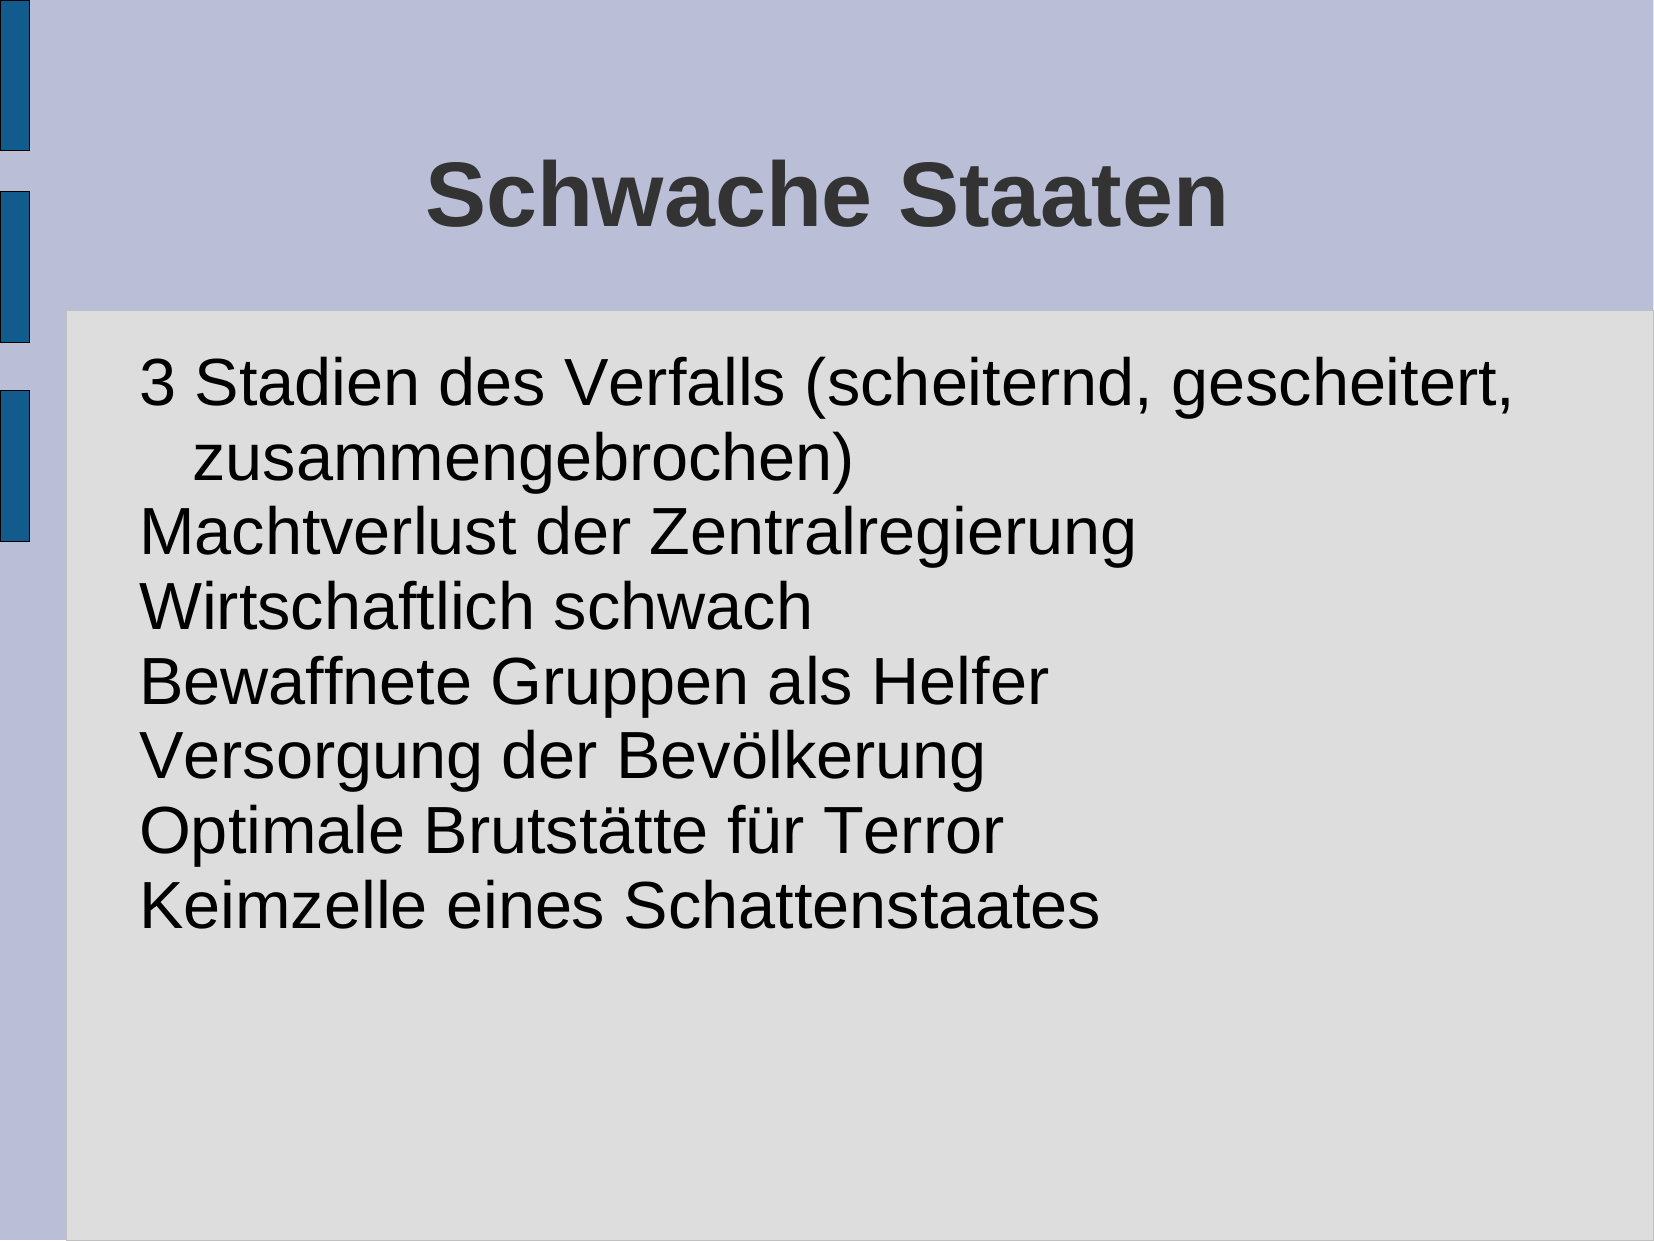

# Schwache Staaten
3 Stadien des Verfalls (scheiternd, gescheitert, zusammengebrochen)
Machtverlust der Zentralregierung
Wirtschaftlich schwach
Bewaffnete Gruppen als Helfer
Versorgung der Bevölkerung
Optimale Brutstätte für Terror
Keimzelle eines Schattenstaates